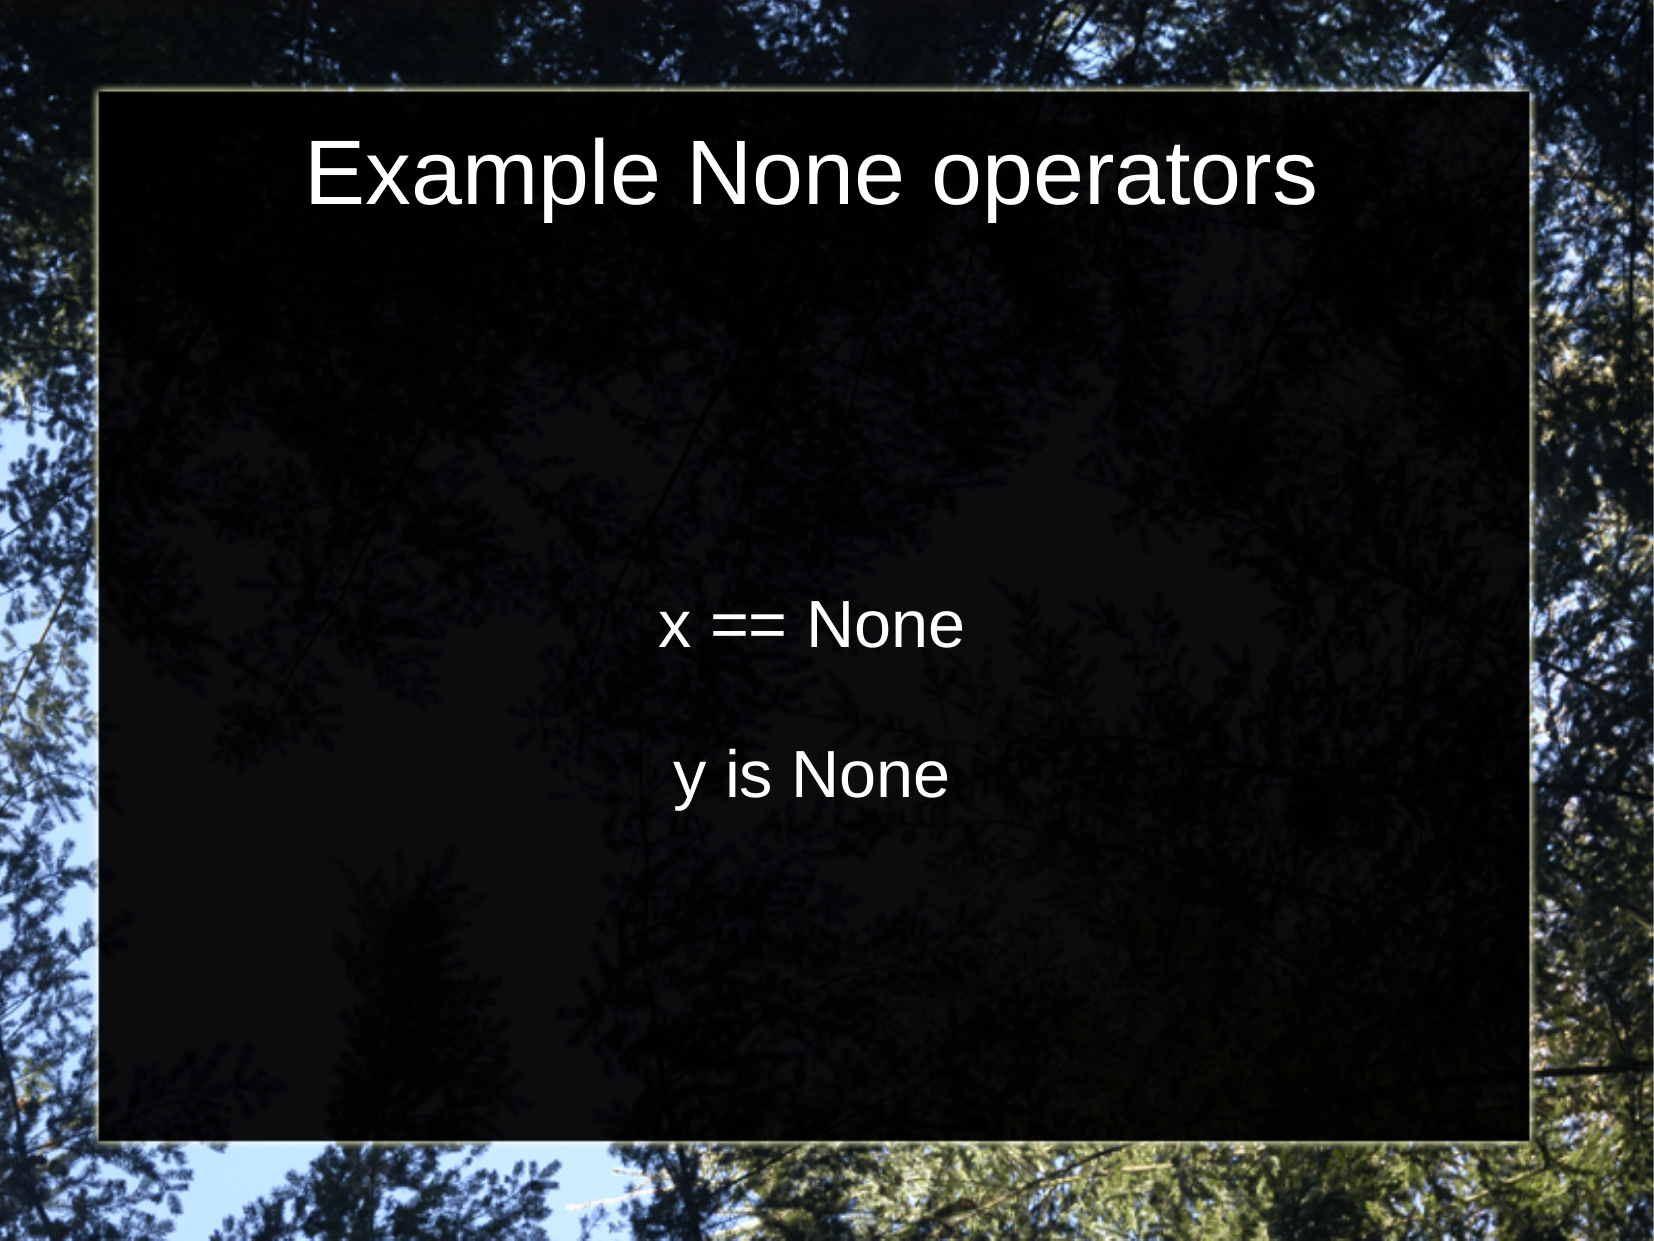

# Example None operators
x == None
y is None